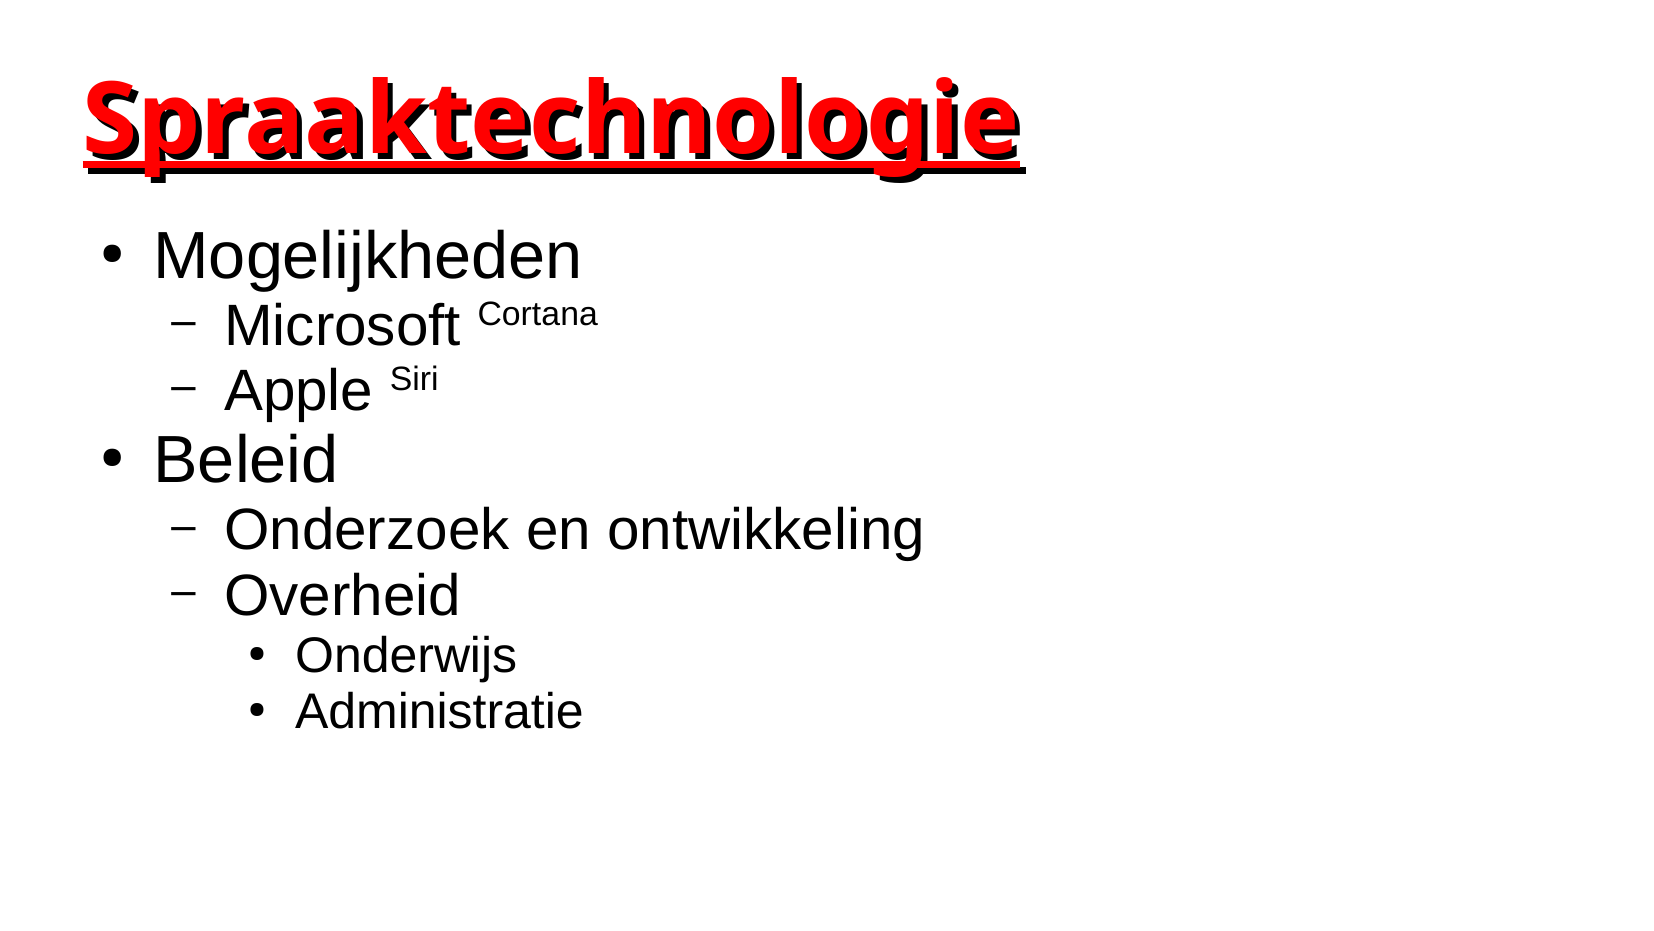

# Spraaktechnologie
Mogelijkheden
Microsoft Cortana
Apple Siri
Beleid
Onderzoek en ontwikkeling
Overheid
Onderwijs
Administratie